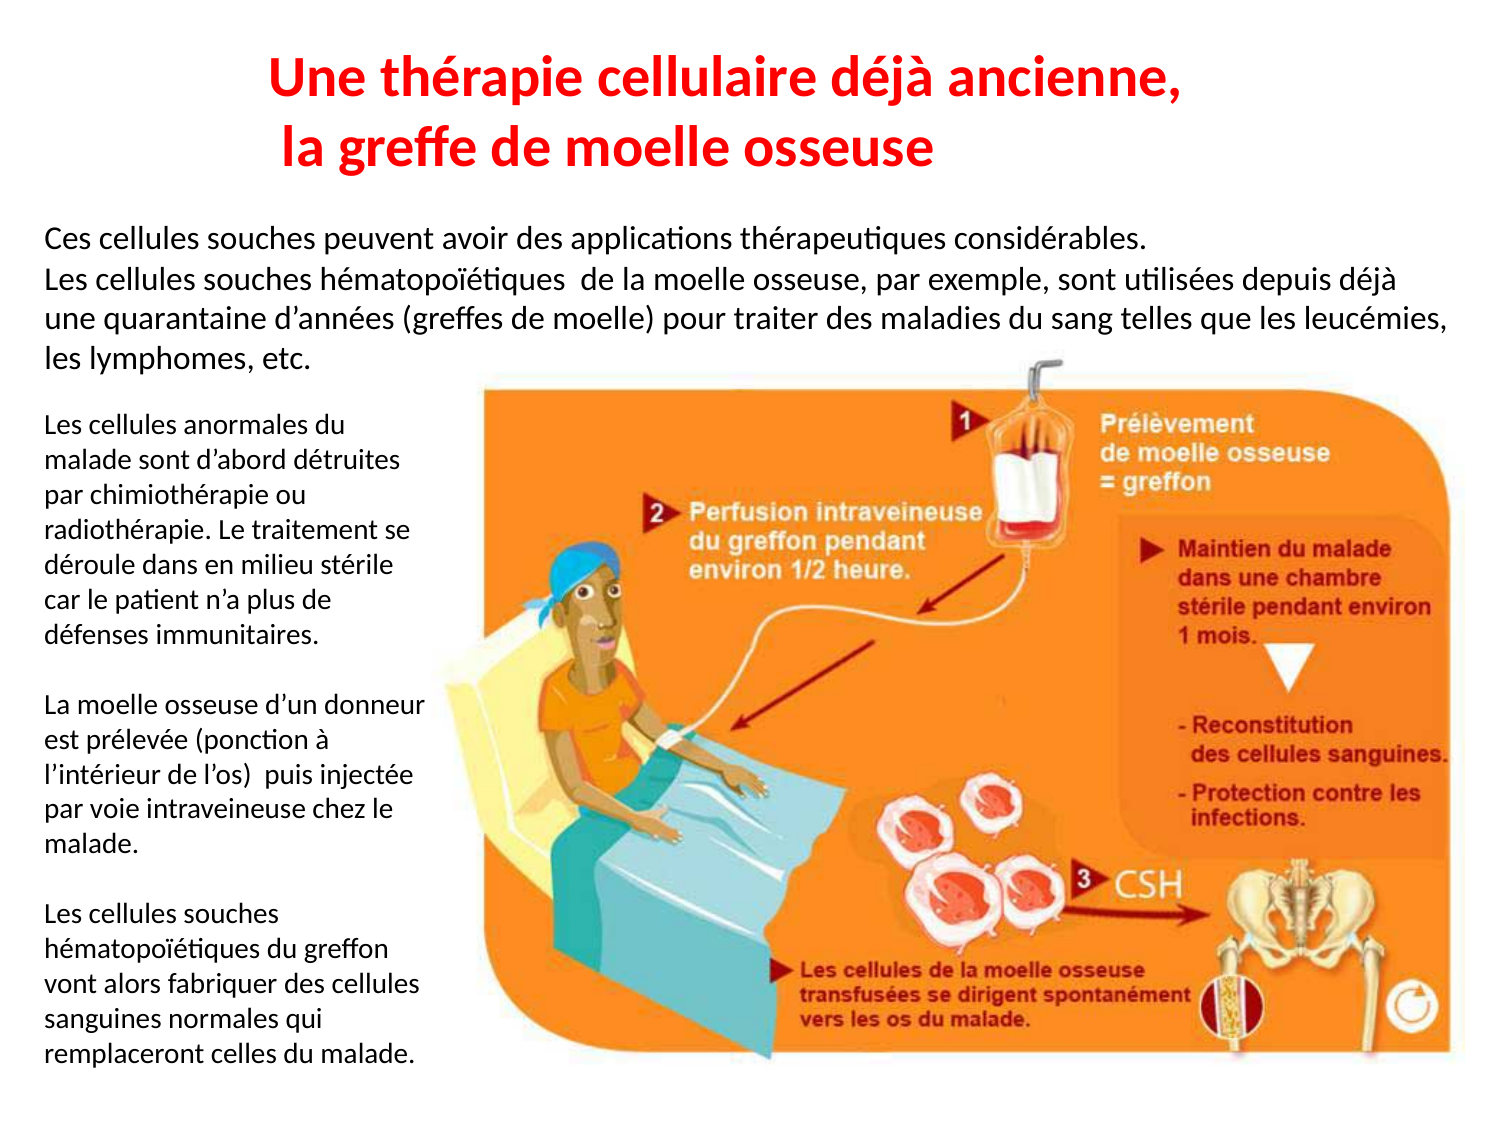

Une thérapie cellulaire déjà ancienne,
 la greffe de moelle osseuse
Ces cellules souches peuvent avoir des applications thérapeutiques considérables.
Les cellules souches hématopoïétiques de la moelle osseuse, par exemple, sont utilisées depuis déjà une quarantaine d’années (greffes de moelle) pour traiter des maladies du sang telles que les leucémies, les lymphomes, etc.
Les cellules anormales du malade sont d’abord détruites par chimiothérapie ou radiothérapie. Le traitement se déroule dans en milieu stérile car le patient n’a plus de défenses immunitaires.
La moelle osseuse d’un donneur est prélevée (ponction à l’intérieur de l’os) puis injectée par voie intraveineuse chez le malade.
Les cellules souches hématopoïétiques du greffon vont alors fabriquer des cellules sanguines normales qui remplaceront celles du malade.